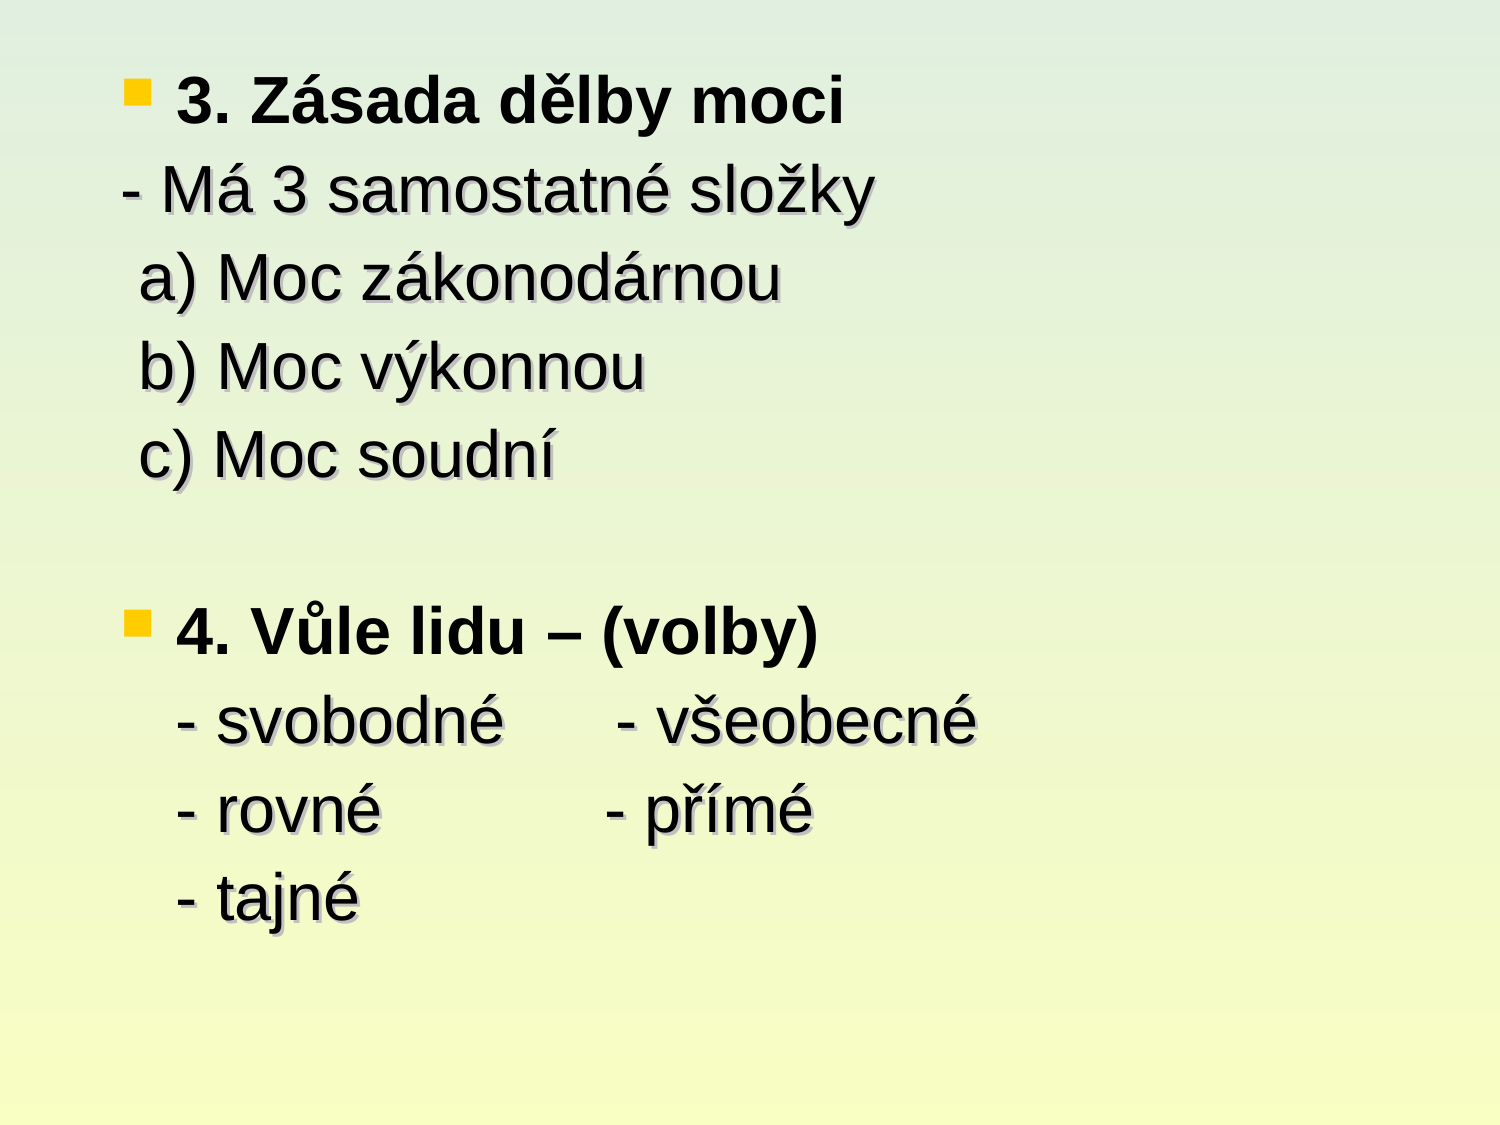

# 3. Zásada dělby moci
- Má 3 samostatné složky
 a) Moc zákonodárnou
 b) Moc výkonnou
 c) Moc soudní
4. Vůle lidu – (volby)
 - svobodné - všeobecné
 - rovné - přímé
 - tajné